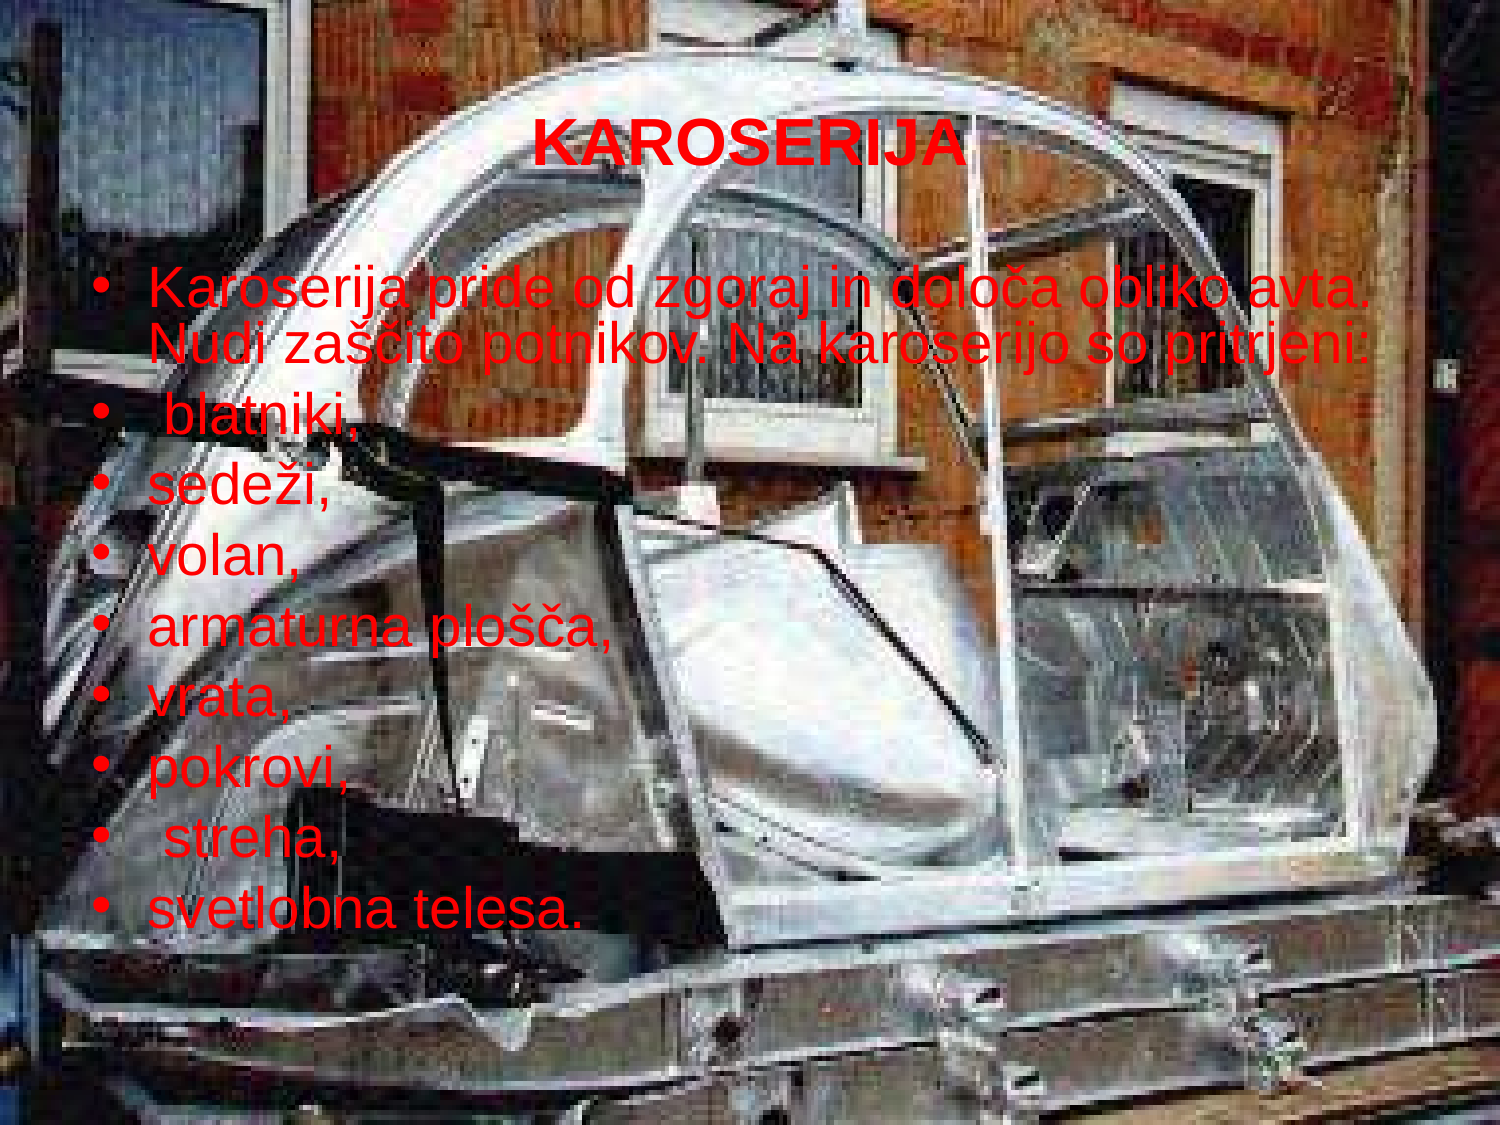

# KAROSERIJA
Karoserija pride od zgoraj in določa obliko avta. Nudi zaščito potnikov. Na karoserijo so pritrjeni:
 blatniki,
sedeži,
volan,
armaturna plošča,
vrata,
pokrovi,
 streha,
svetlobna telesa.